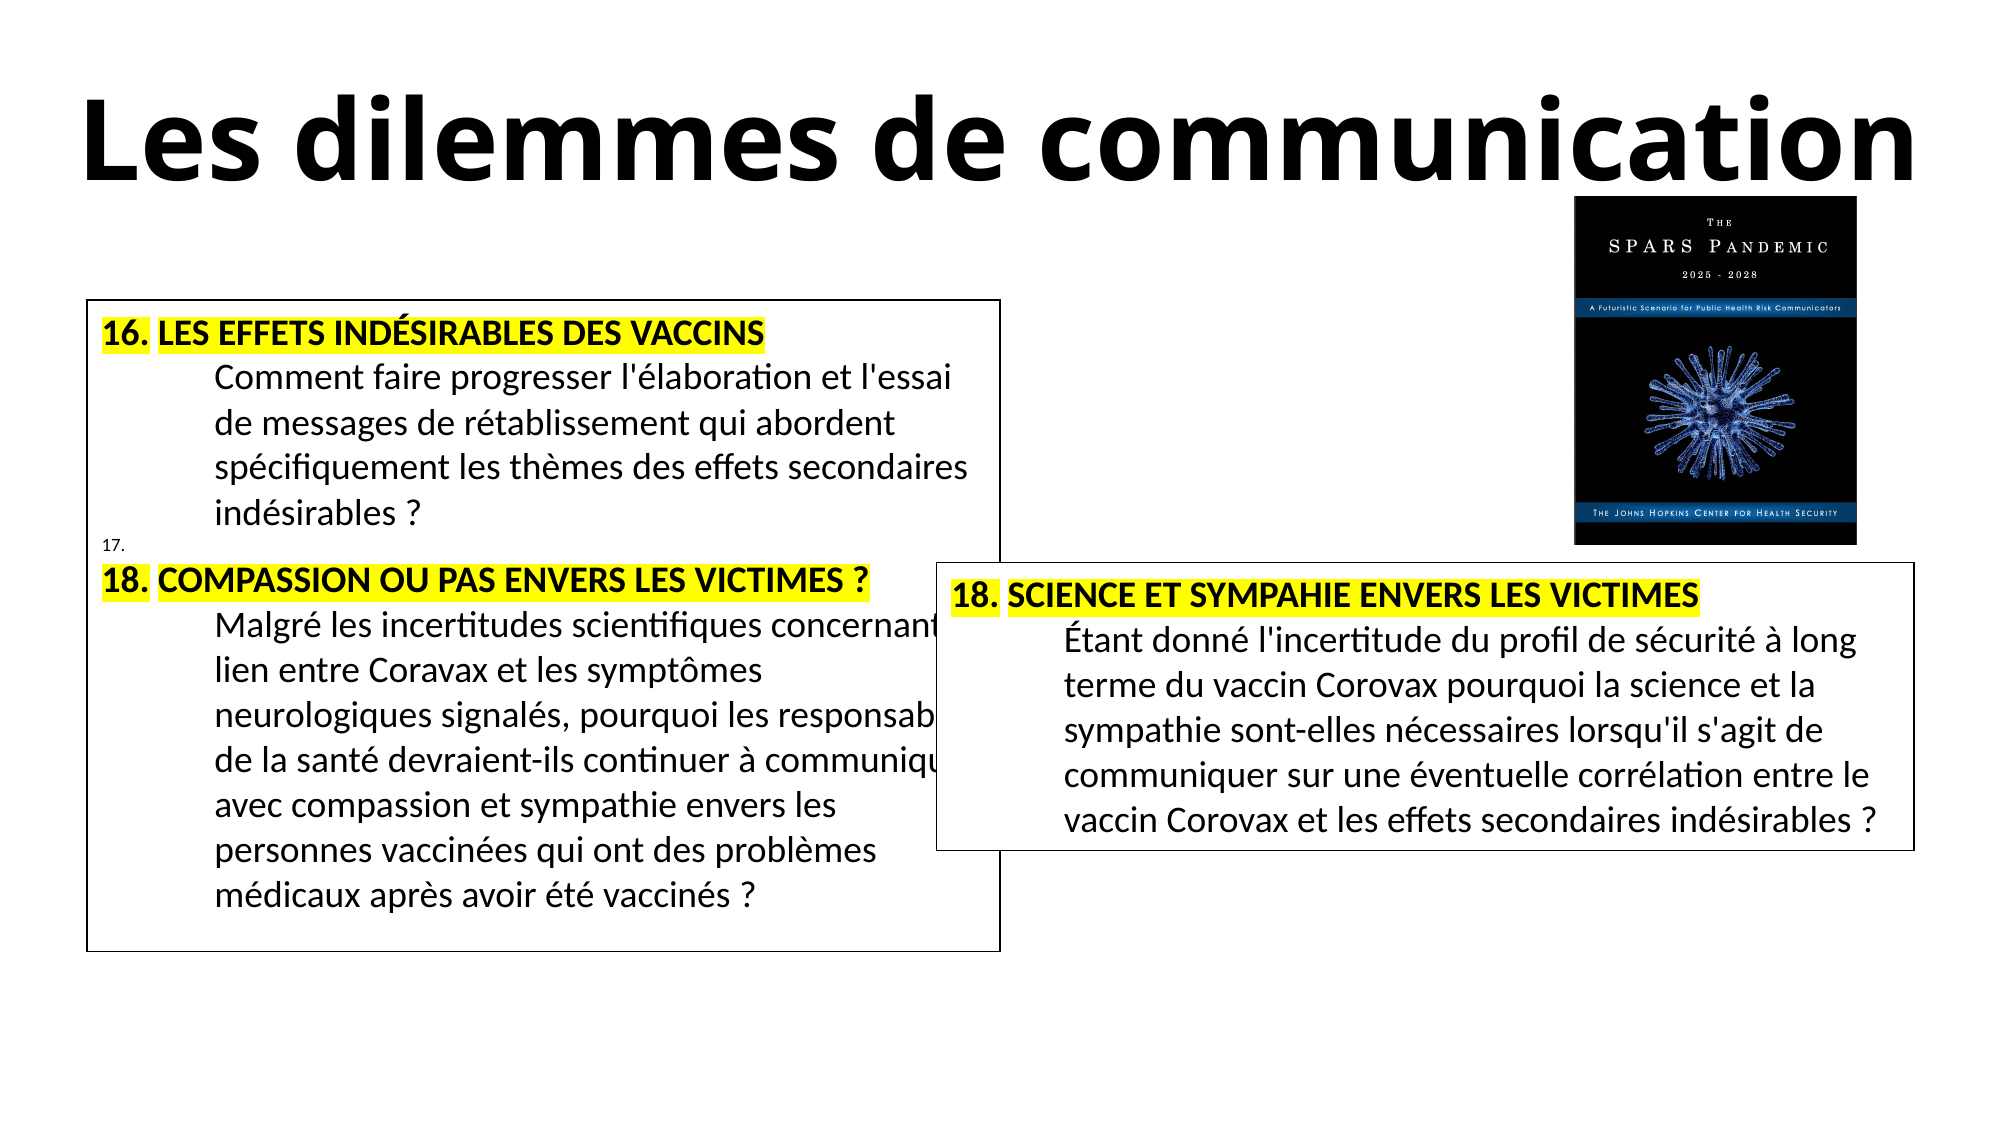

Les dilemmes de communication
LES EFFETS INDÉSIRABLES DES VACCINS
Comment faire progresser l'élaboration et l'essai de messages de rétablissement qui abordent spécifiquement les thèmes des effets secondaires indésirables ?
COMPASSION OU PAS ENVERS LES VICTIMES ?
Malgré les incertitudes scientifiques concernant le lien entre Coravax et les symptômes neurologiques signalés, pourquoi les responsables de la santé devraient-ils continuer à communiquer avec compassion et sympathie envers les personnes vaccinées qui ont des problèmes médicaux après avoir été vaccinés ?
SCIENCE ET SYMPAHIE ENVERS LES VICTIMES
Étant donné l'incertitude du profil de sécurité à long terme du vaccin Corovax pourquoi la science et la sympathie sont-elles nécessaires lorsqu'il s'agit de communiquer sur une éventuelle corrélation entre le vaccin Corovax et les effets secondaires indésirables ?